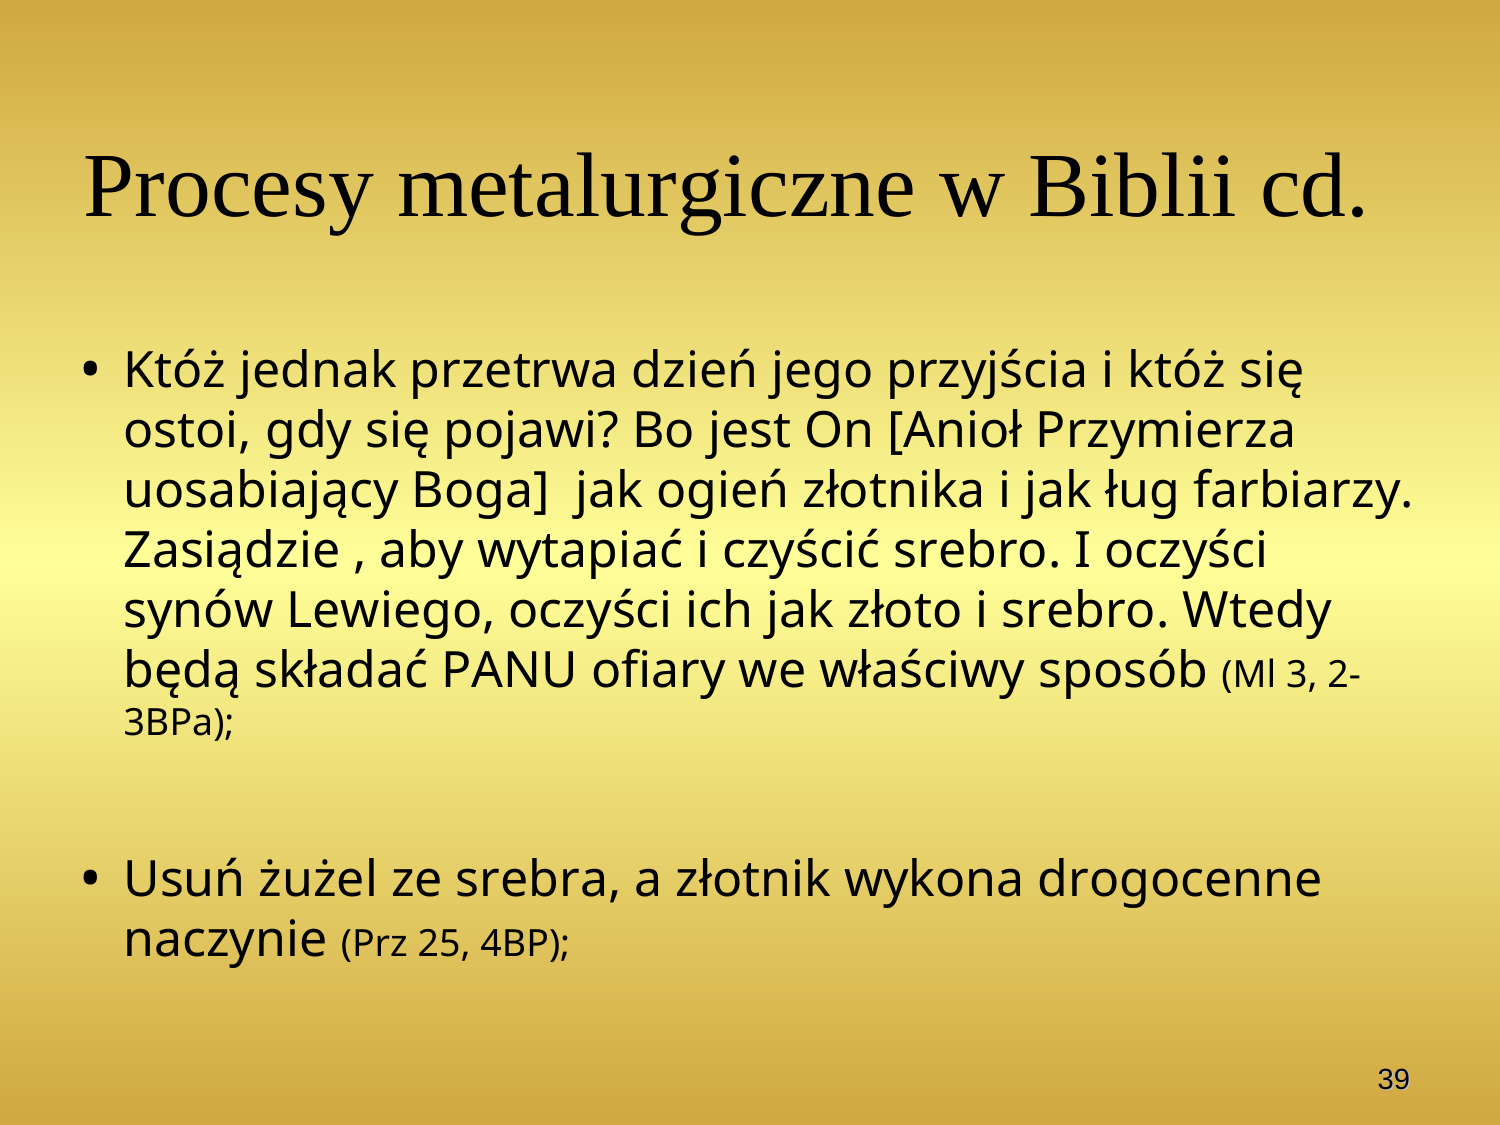

# Procesy metalurgiczne w Biblii cd.
Któż jednak przetrwa dzień jego przyjścia i któż się ostoi, gdy się pojawi? Bo jest On [Anioł Przymierza uosabiający Boga] jak ogień złotnika i jak ług farbiarzy. Zasiądzie , aby wytapiać i czyścić srebro. I oczyści synów Lewiego, oczyści ich jak złoto i srebro. Wtedy będą składać PANU ofiary we właściwy sposób (Ml 3, 2-3BPa);
Usuń żużel ze srebra, a złotnik wykona drogocenne naczynie (Prz 25, 4BP);